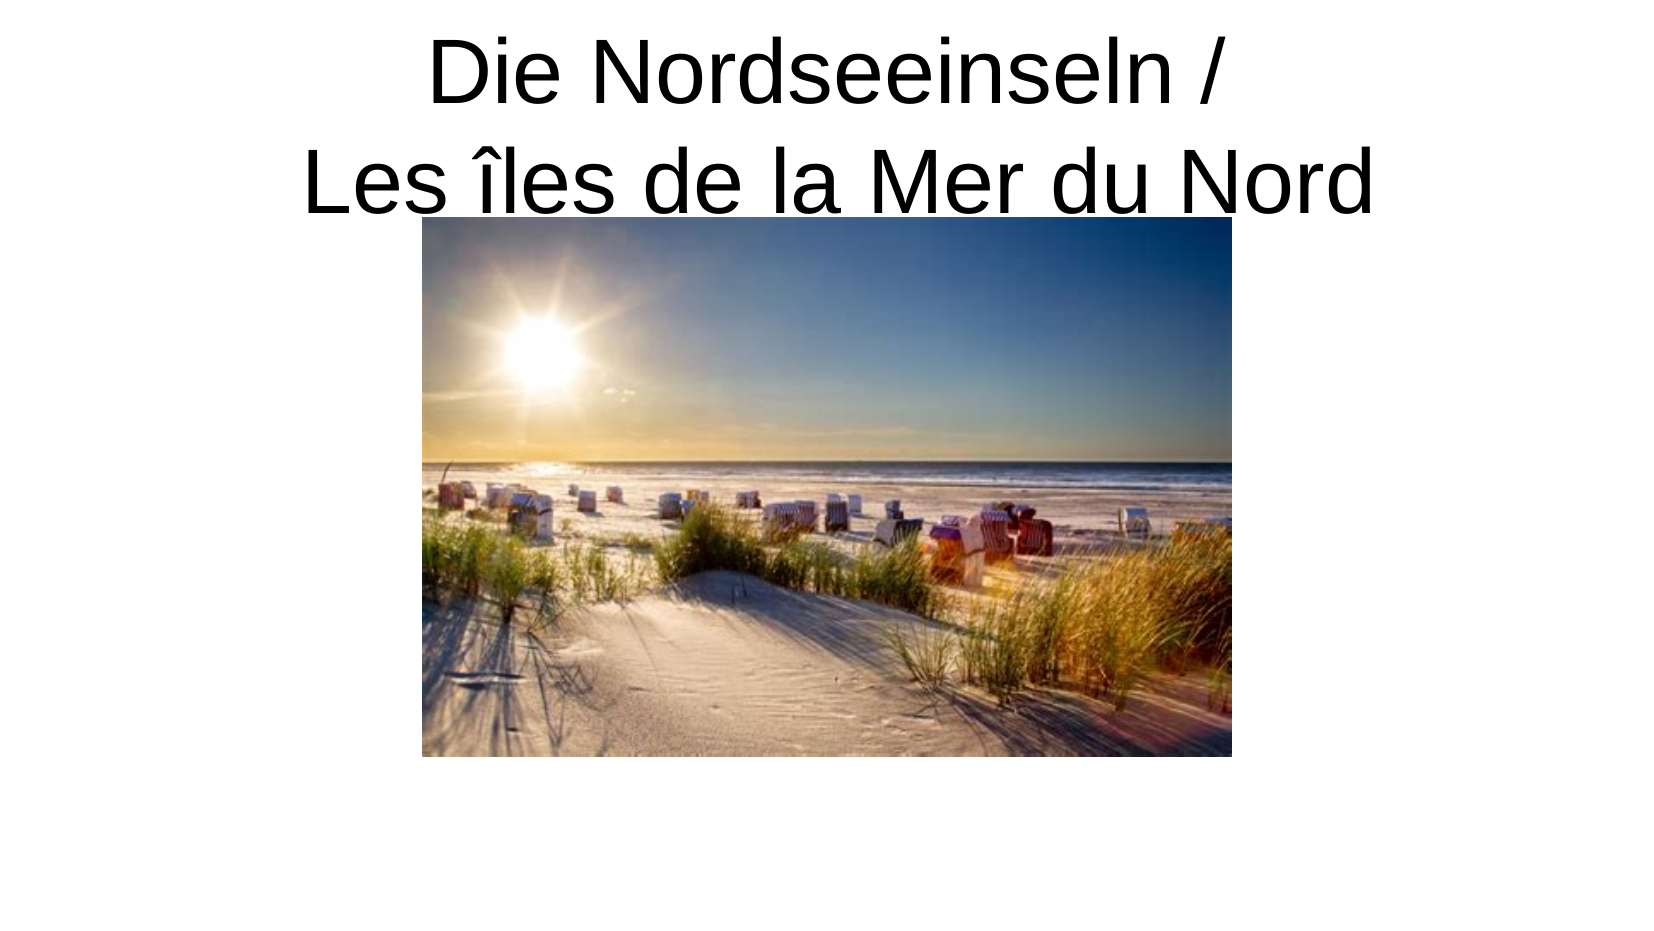

# Die Nordseeinseln / Les îles de la Mer du Nord